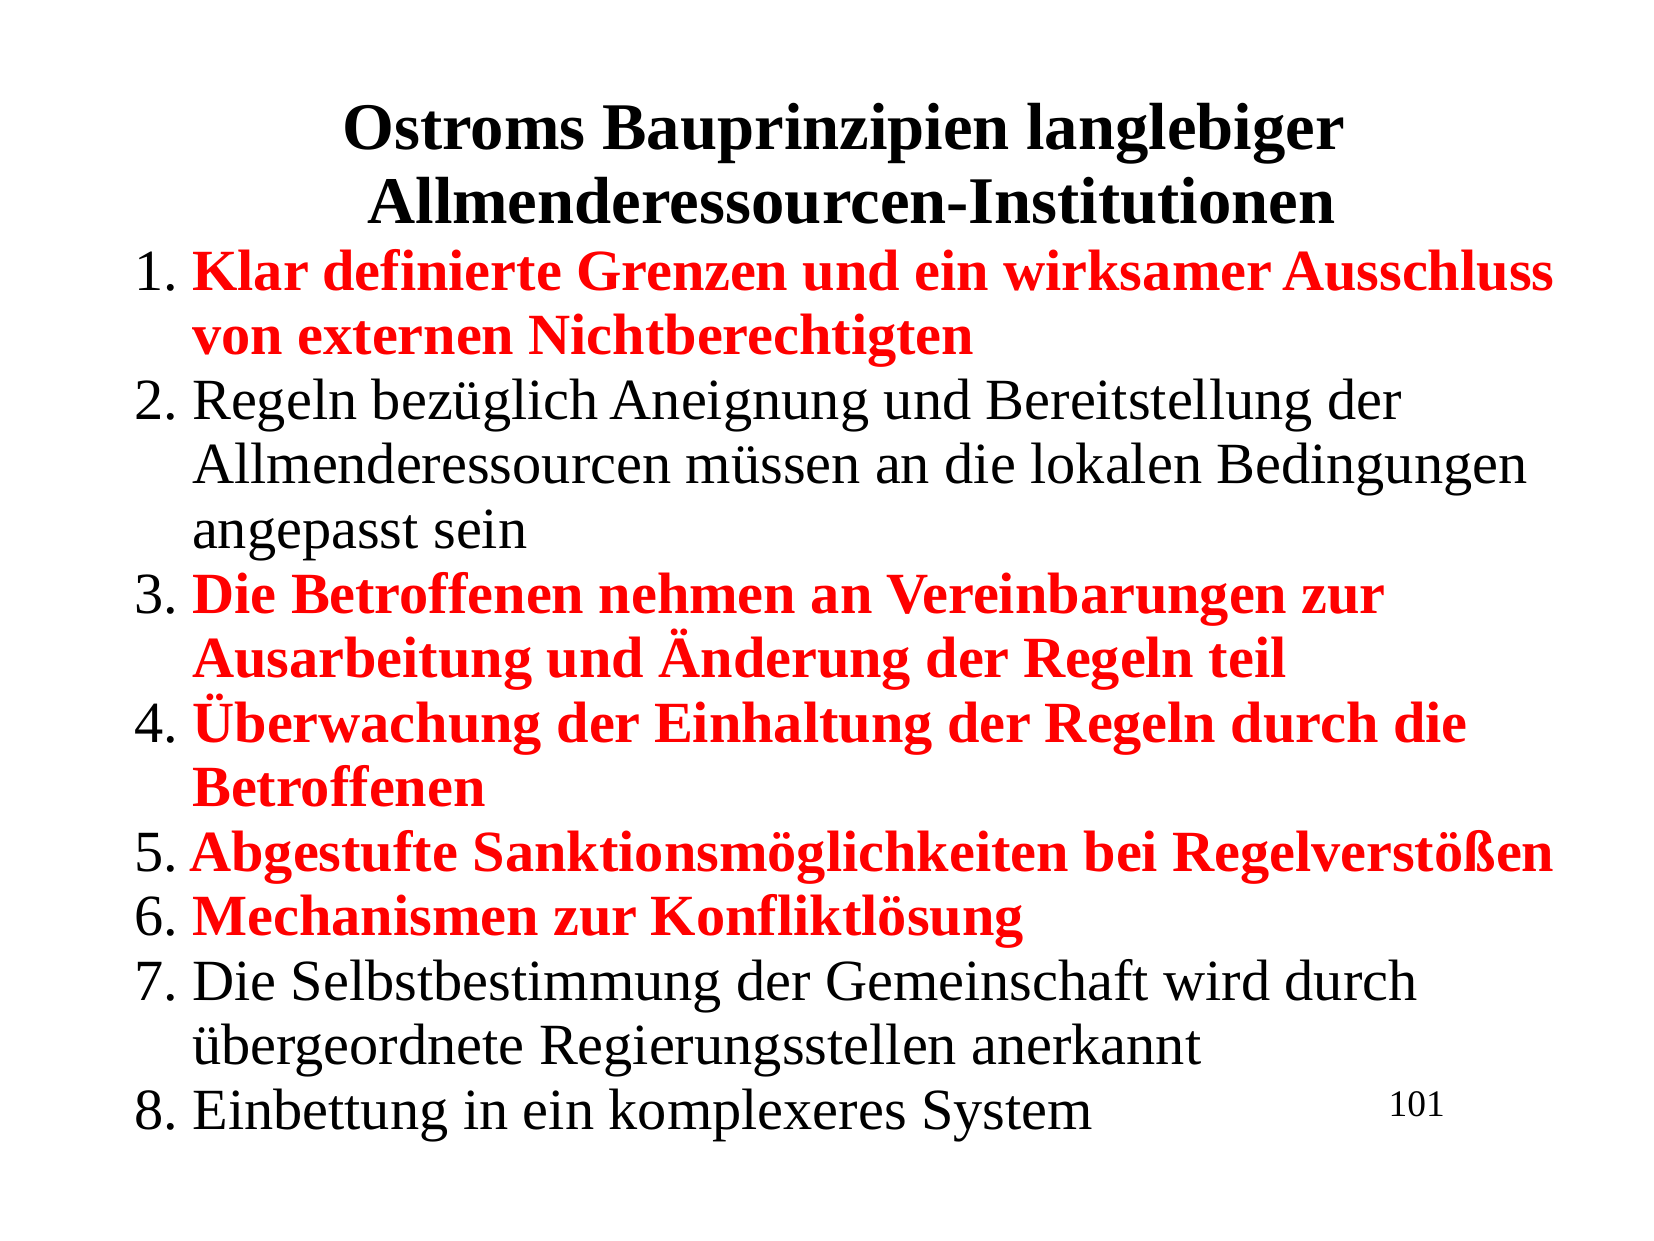

Ostroms Bauprinzipien langlebiger
Allmenderessourcen-Institutionen
1. Klar definierte Grenzen und ein wirksamer Ausschluss
 von externen Nichtberechtigten
2. Regeln bezüglich Aneignung und Bereitstellung der
 Allmenderessourcen müssen an die lokalen Bedingungen
 angepasst sein
3. Die Betroffenen nehmen an Vereinbarungen zur
 Ausarbeitung und Änderung der Regeln teil
4. Überwachung der Einhaltung der Regeln durch die
 Betroffenen
5. Abgestufte Sanktionsmöglichkeiten bei Regelverstößen
6. Mechanismen zur Konfliktlösung
7. Die Selbstbestimmung der Gemeinschaft wird durch
 übergeordnete Regierungsstellen anerkannt
8. Einbettung in ein komplexeres System